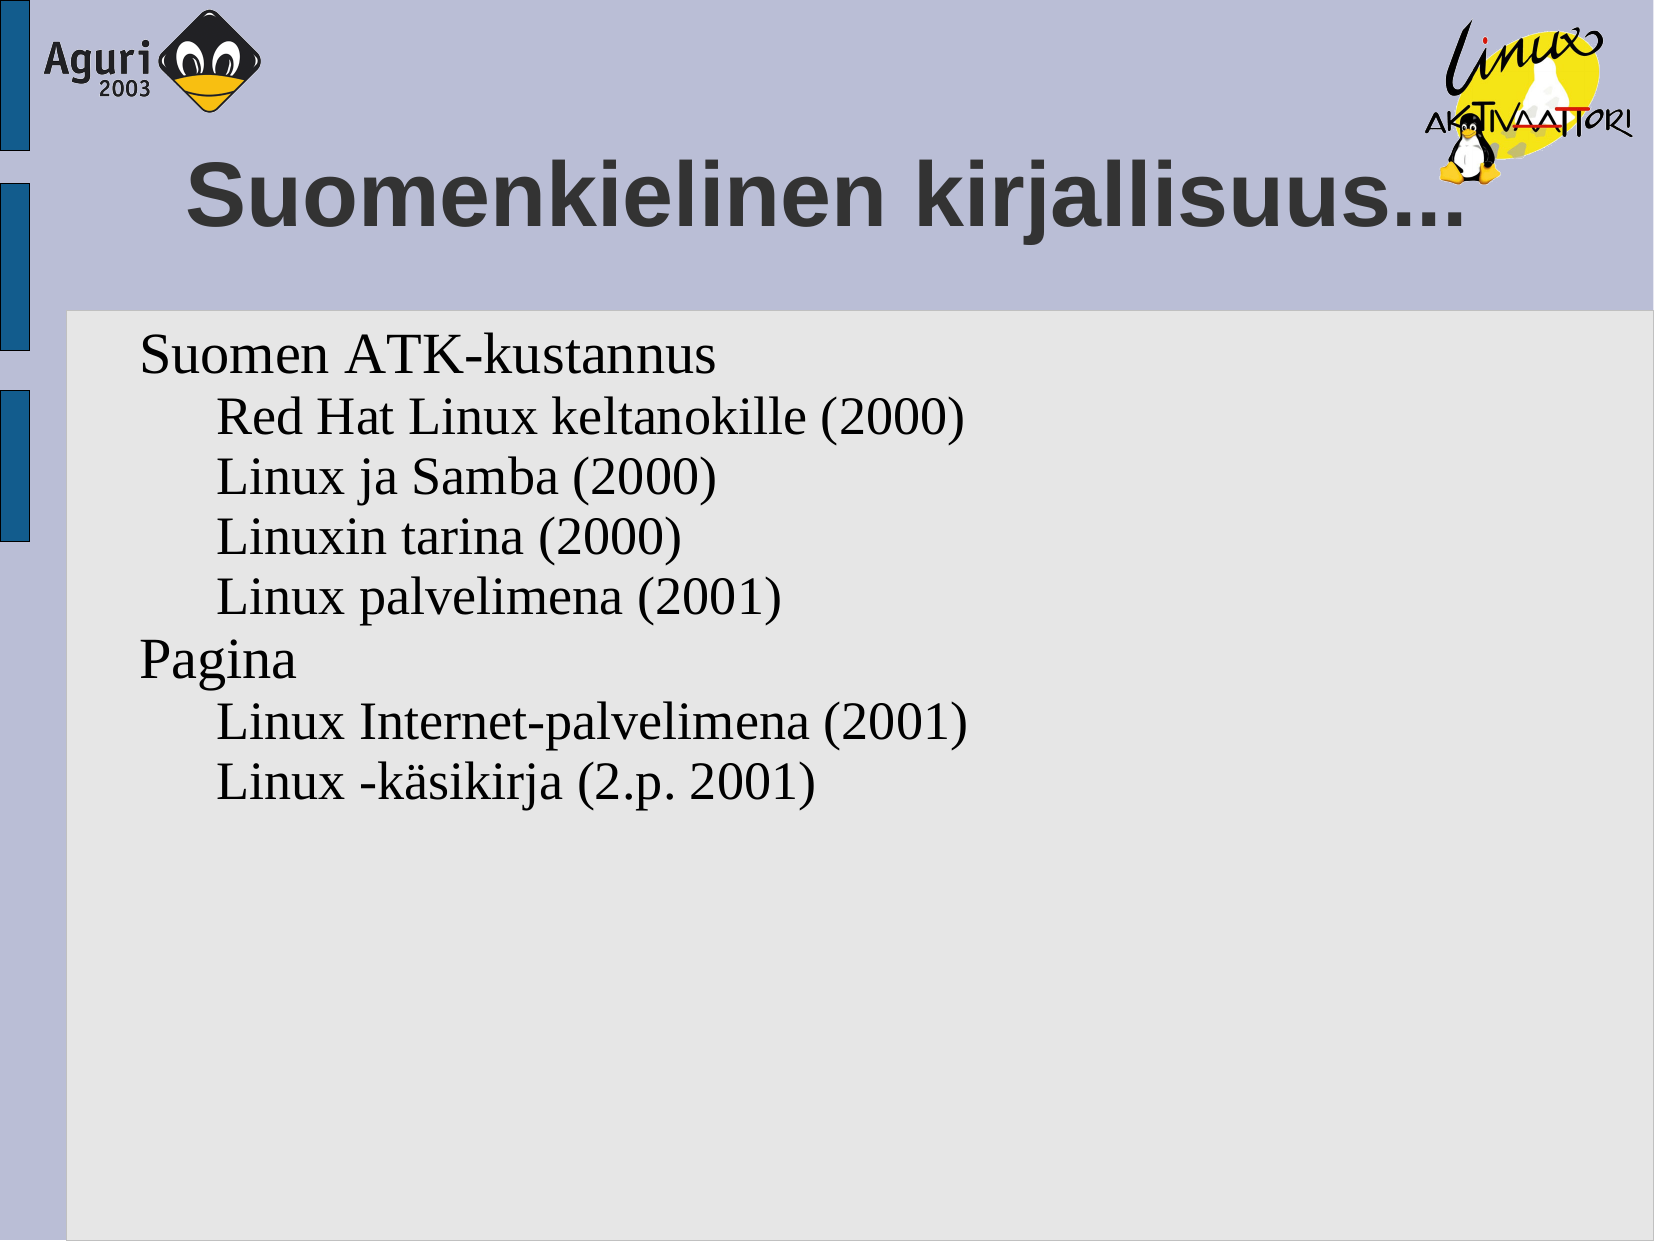

# Suomenkielinen kirjallisuus...
Suomen ATK-kustannus
Red Hat Linux keltanokille (2000)
Linux ja Samba (2000)
Linuxin tarina (2000)
Linux palvelimena (2001)
Pagina
Linux Internet-palvelimena (2001)
Linux -käsikirja (2.p. 2001)